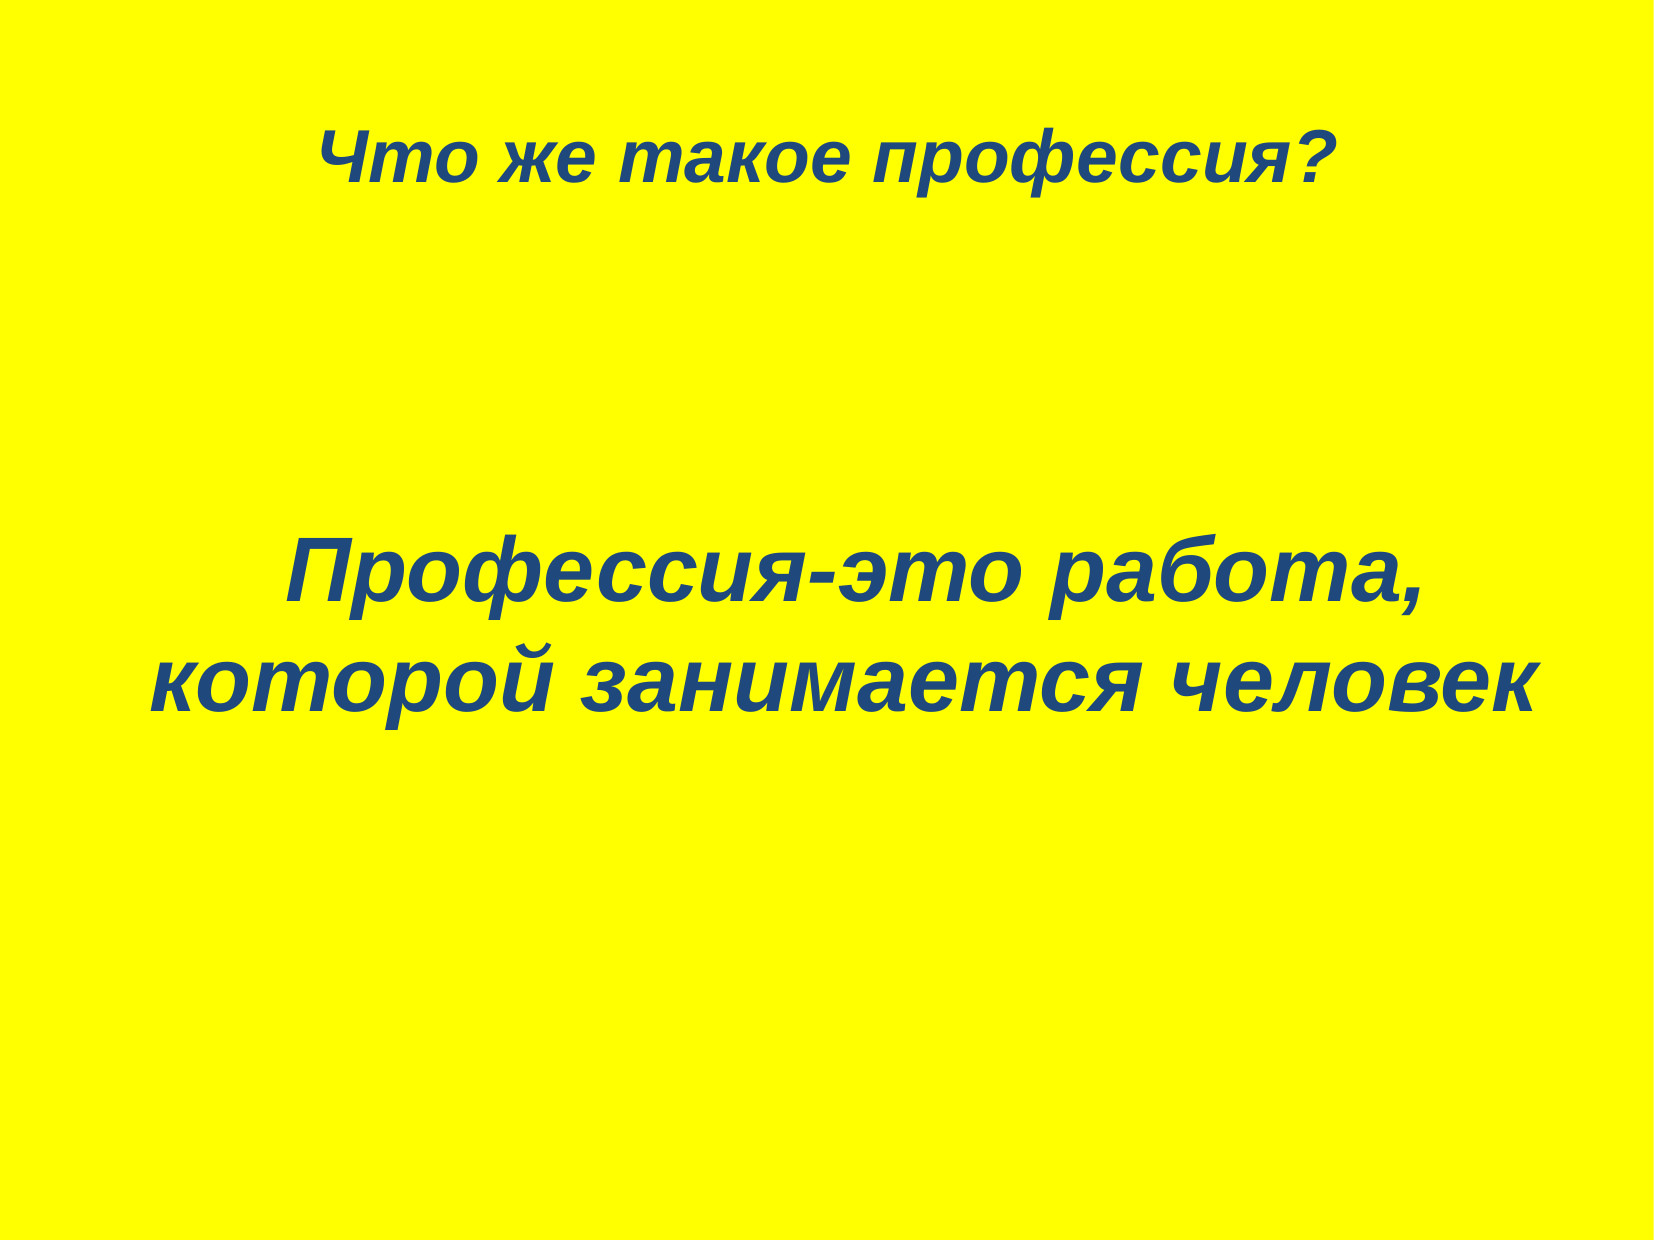

# Что же такое профессия?
 Профессия-это работа, которой занимается человек